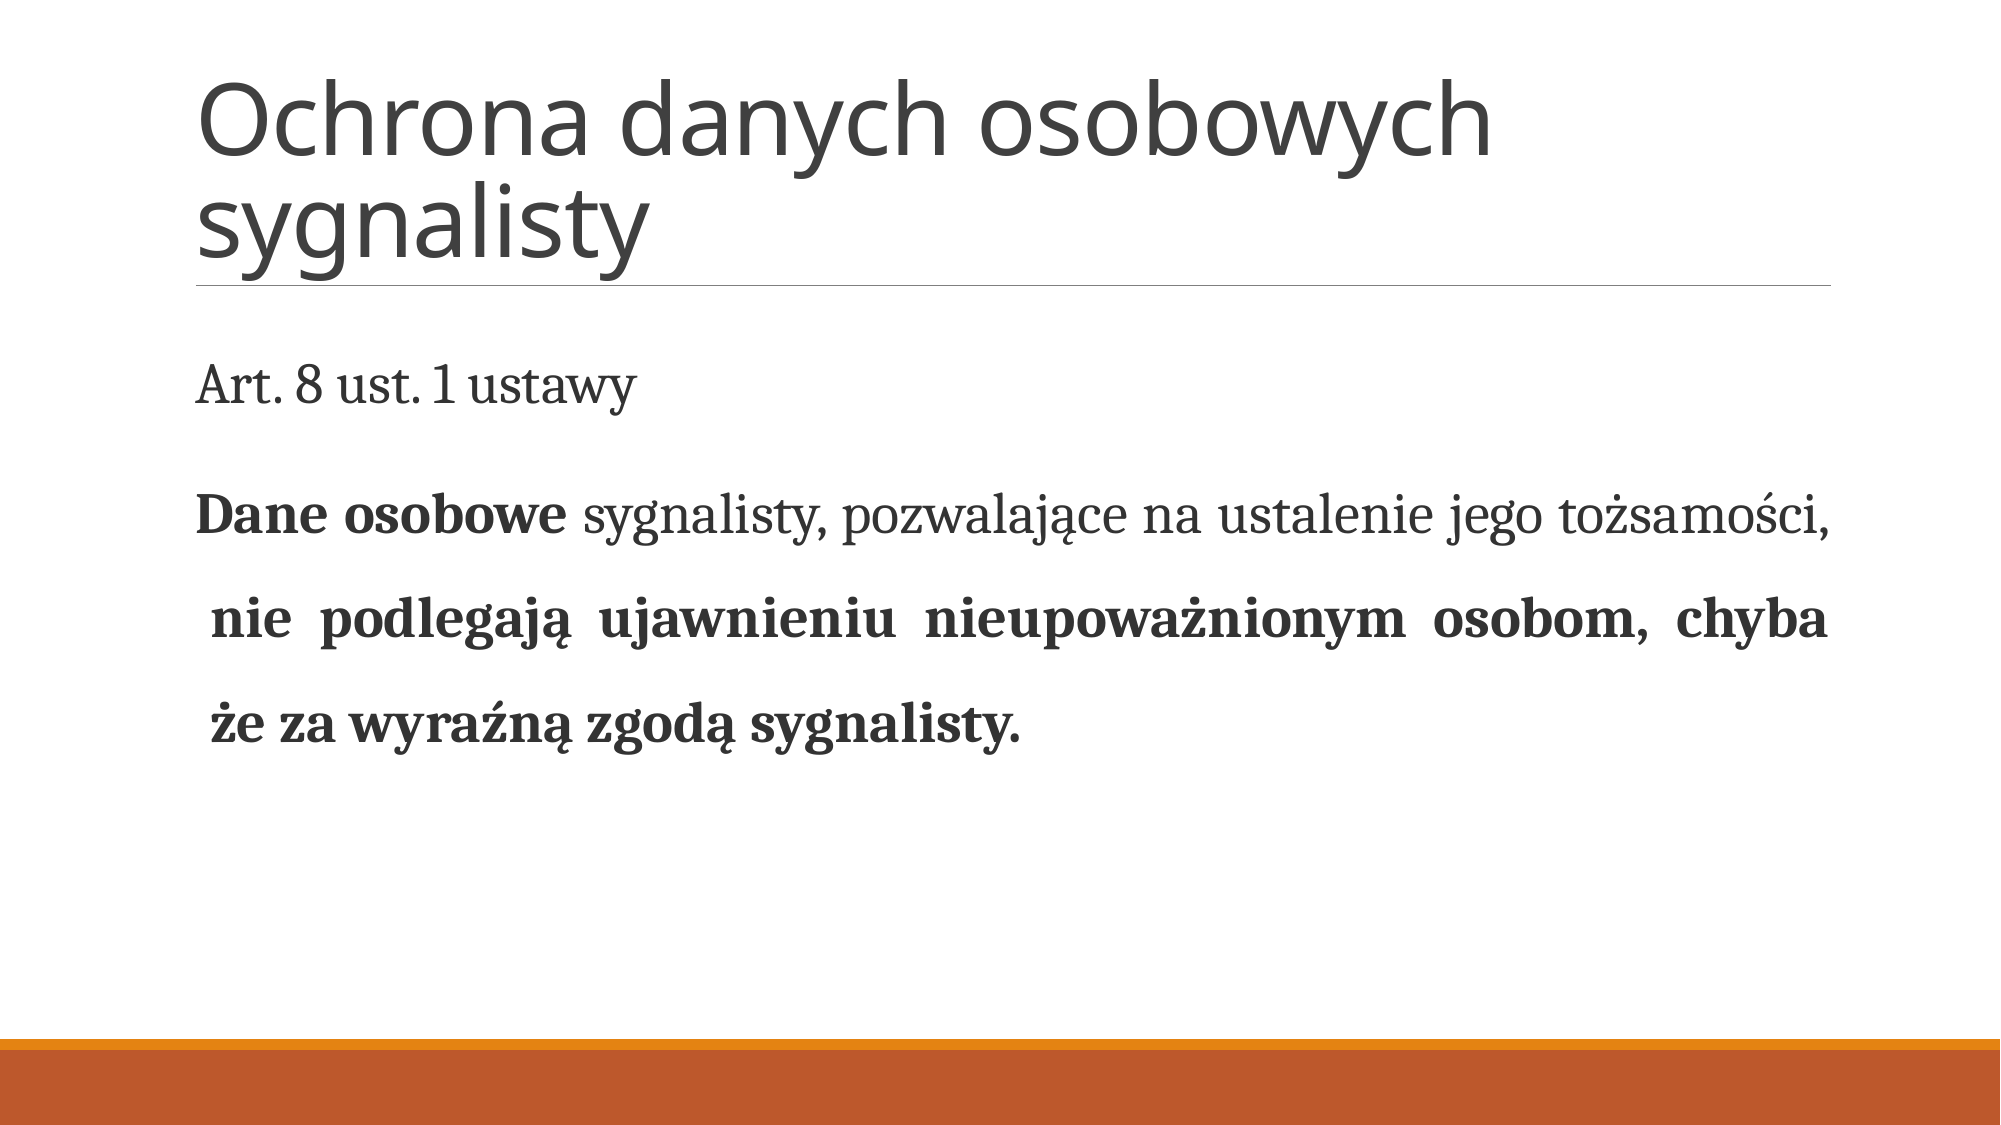

# Ochrona danych osobowych sygnalisty
Art. 8 ust. 1 ustawy
Dane osobowe sygnalisty, pozwalające na ustalenie jego tożsamości, nie podlegają ujawnieniu nieupoważnionym osobom, chyba że za wyraźną zgodą sygnalisty.